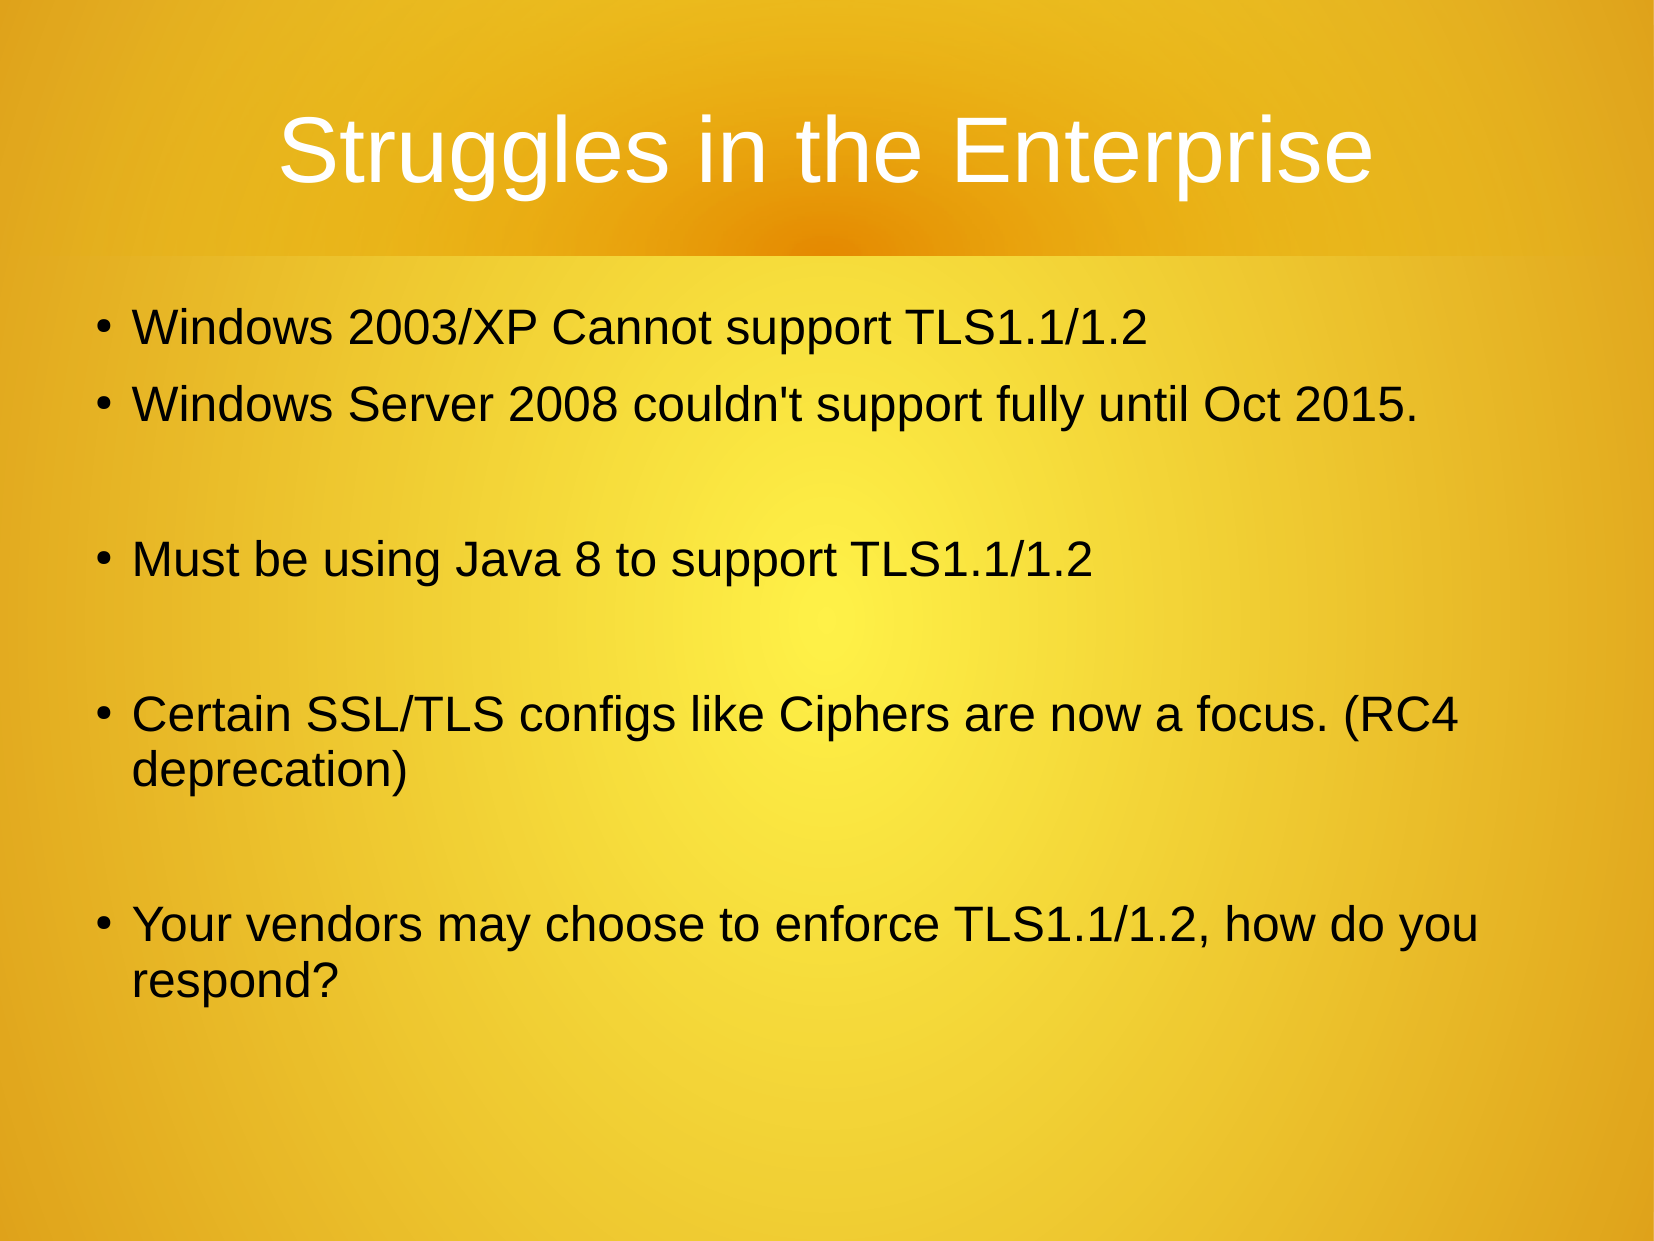

# Struggles in the Enterprise
Windows 2003/XP Cannot support TLS1.1/1.2
Windows Server 2008 couldn't support fully until Oct 2015.
Must be using Java 8 to support TLS1.1/1.2
Certain SSL/TLS configs like Ciphers are now a focus. (RC4 deprecation)
Your vendors may choose to enforce TLS1.1/1.2, how do you respond?